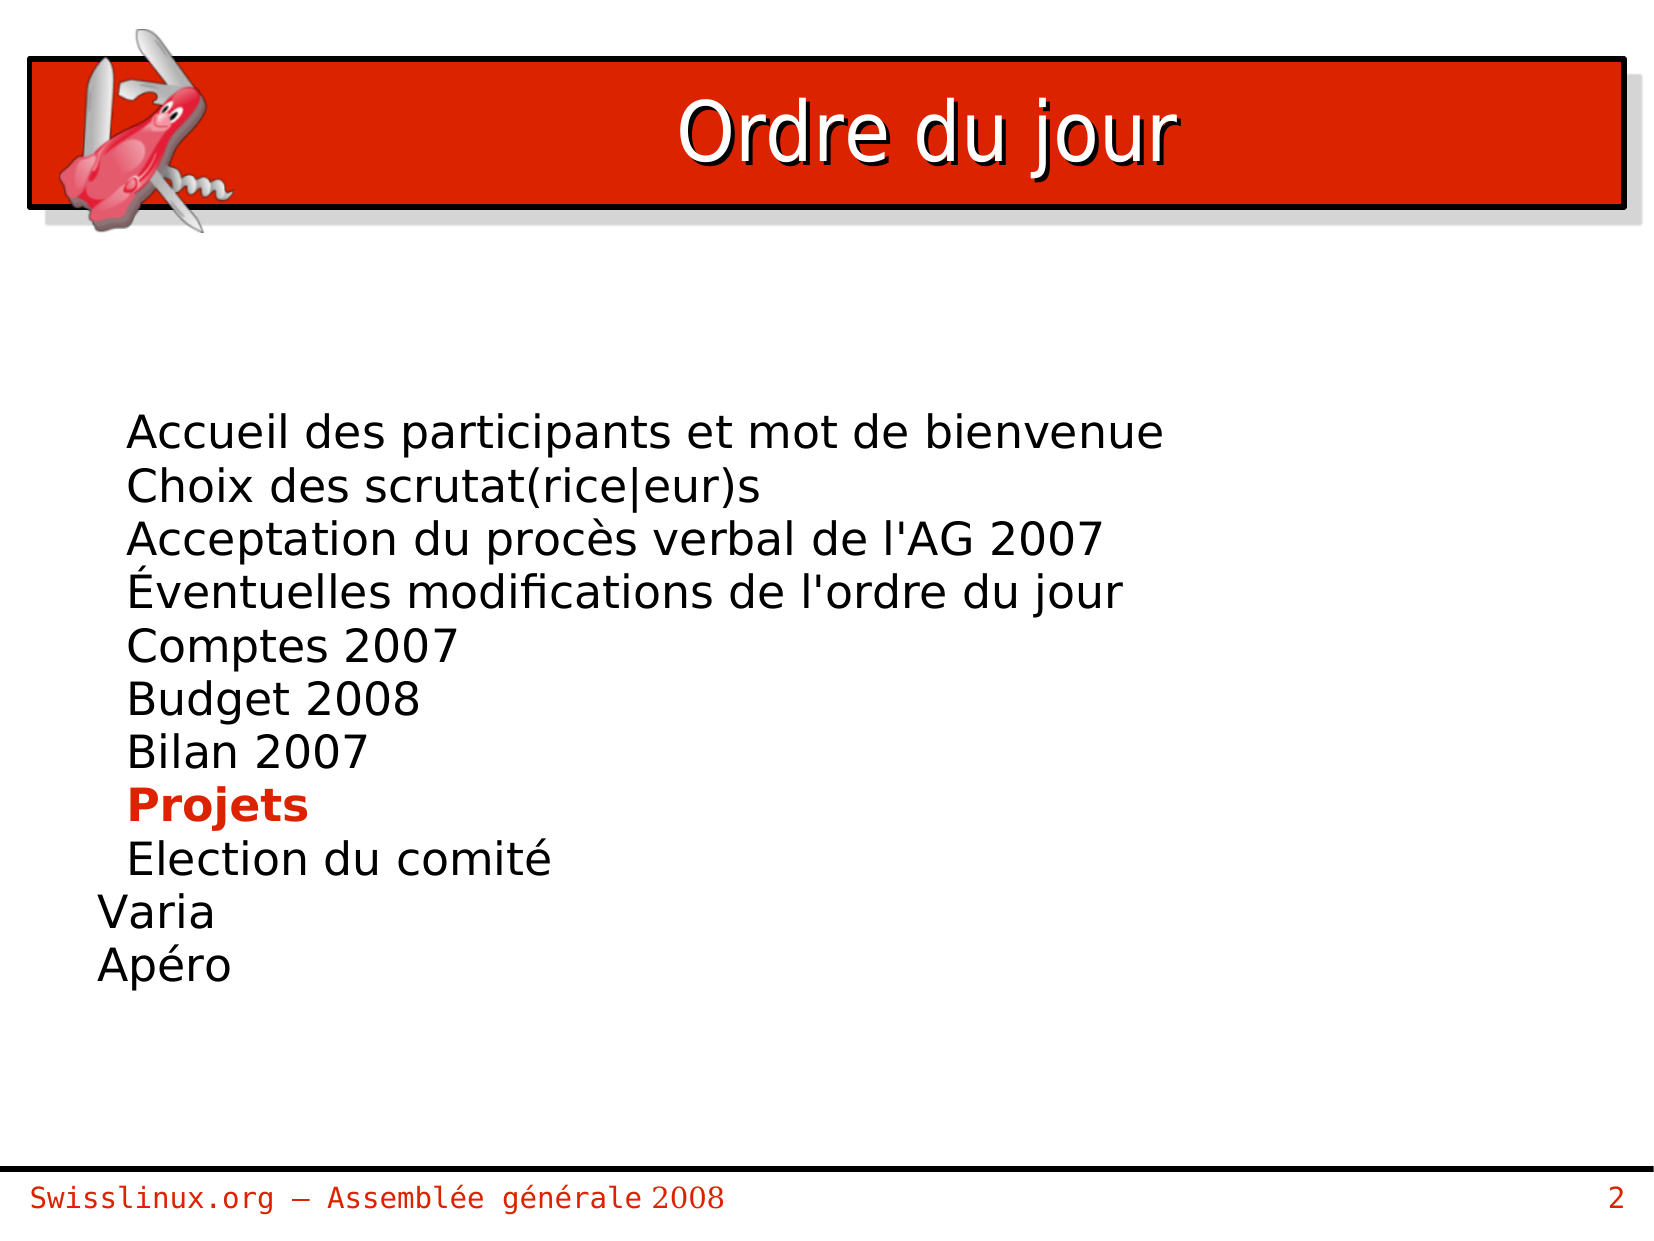

# Ordre du jour
 Accueil des participants et mot de bienvenue
 Choix des scrutat(rice|eur)s
 Acceptation du procès verbal de l'AG 2007
 Éventuelles modifications de l'ordre du jour
 Comptes 2007
 Budget 2008
 Bilan 2007
 Projets
 Election du comité
 Varia
 Apéro
26 Janvier 2007
2